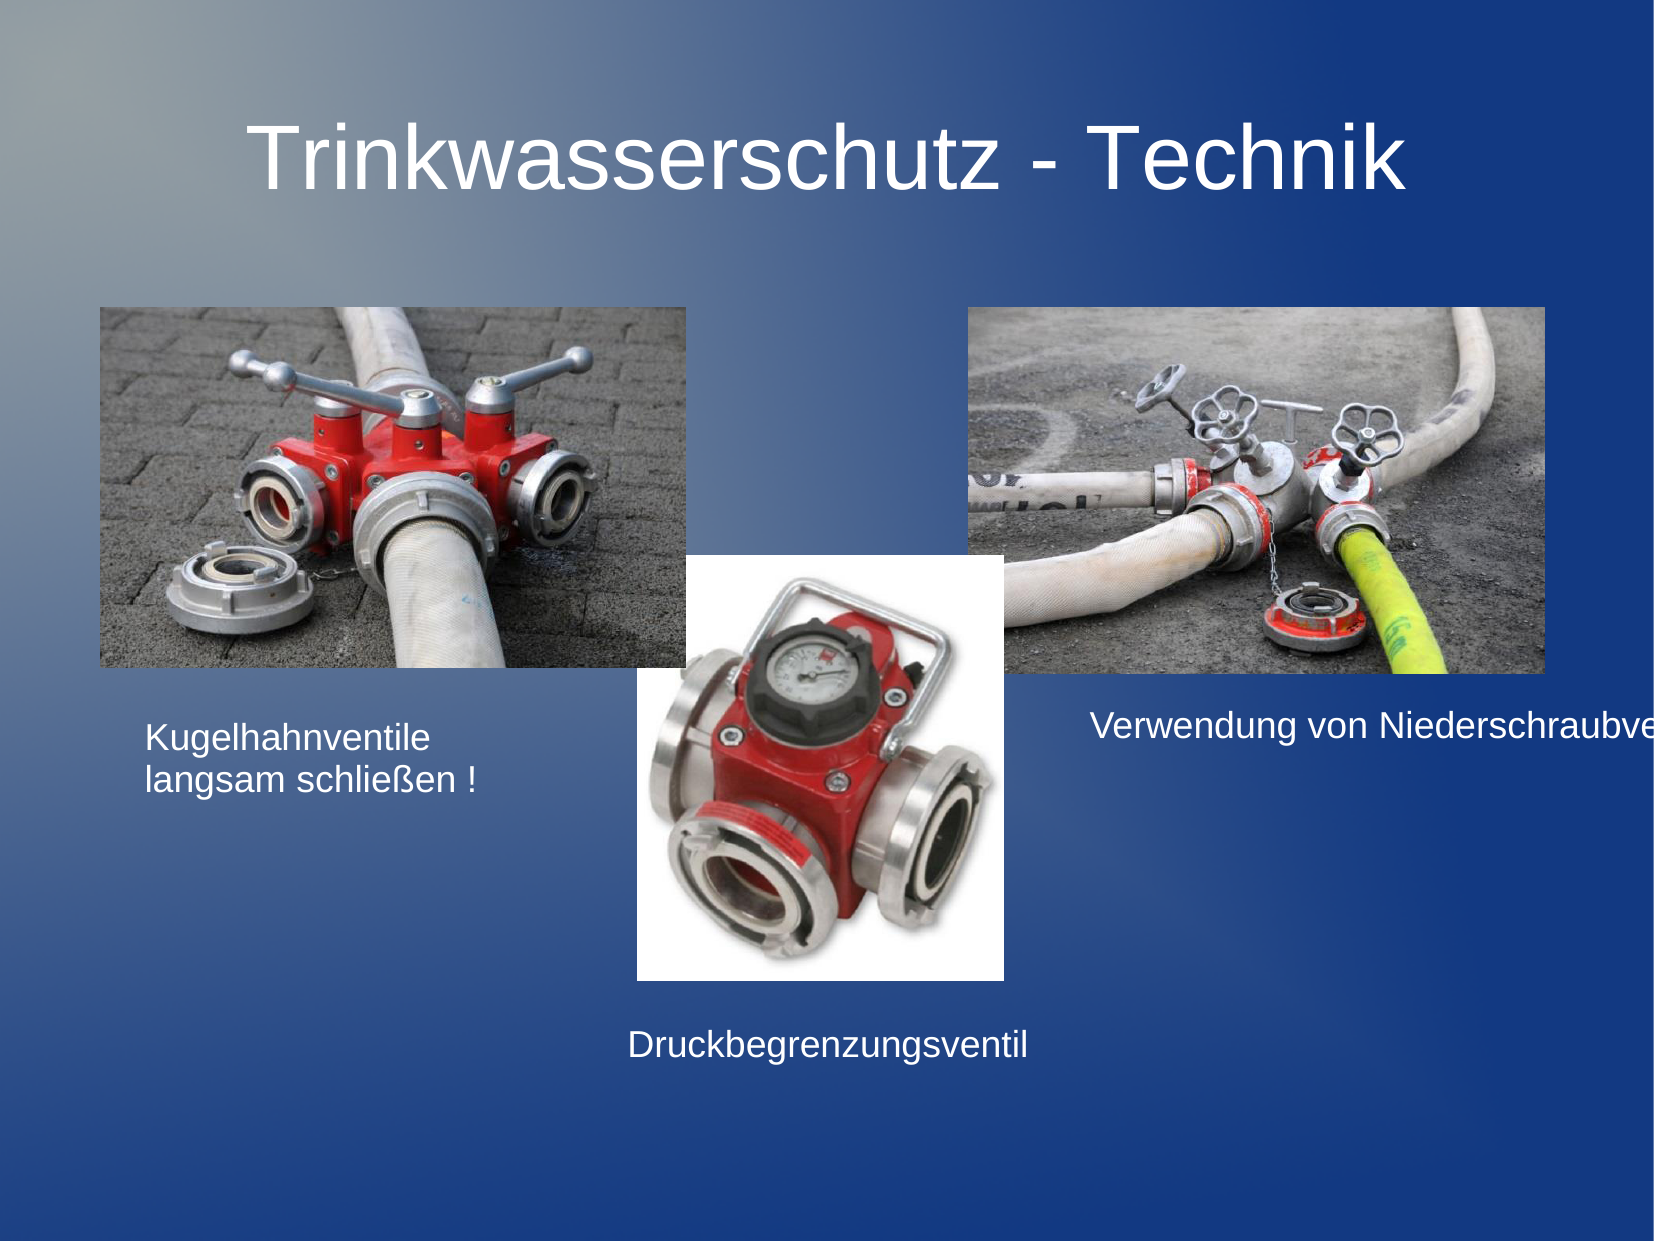

# Trinkwasserschutz - Technik
Verwendung von Niederschraubventilen
Kugelhahnventile
langsam schließen !
Druckbegrenzungsventil